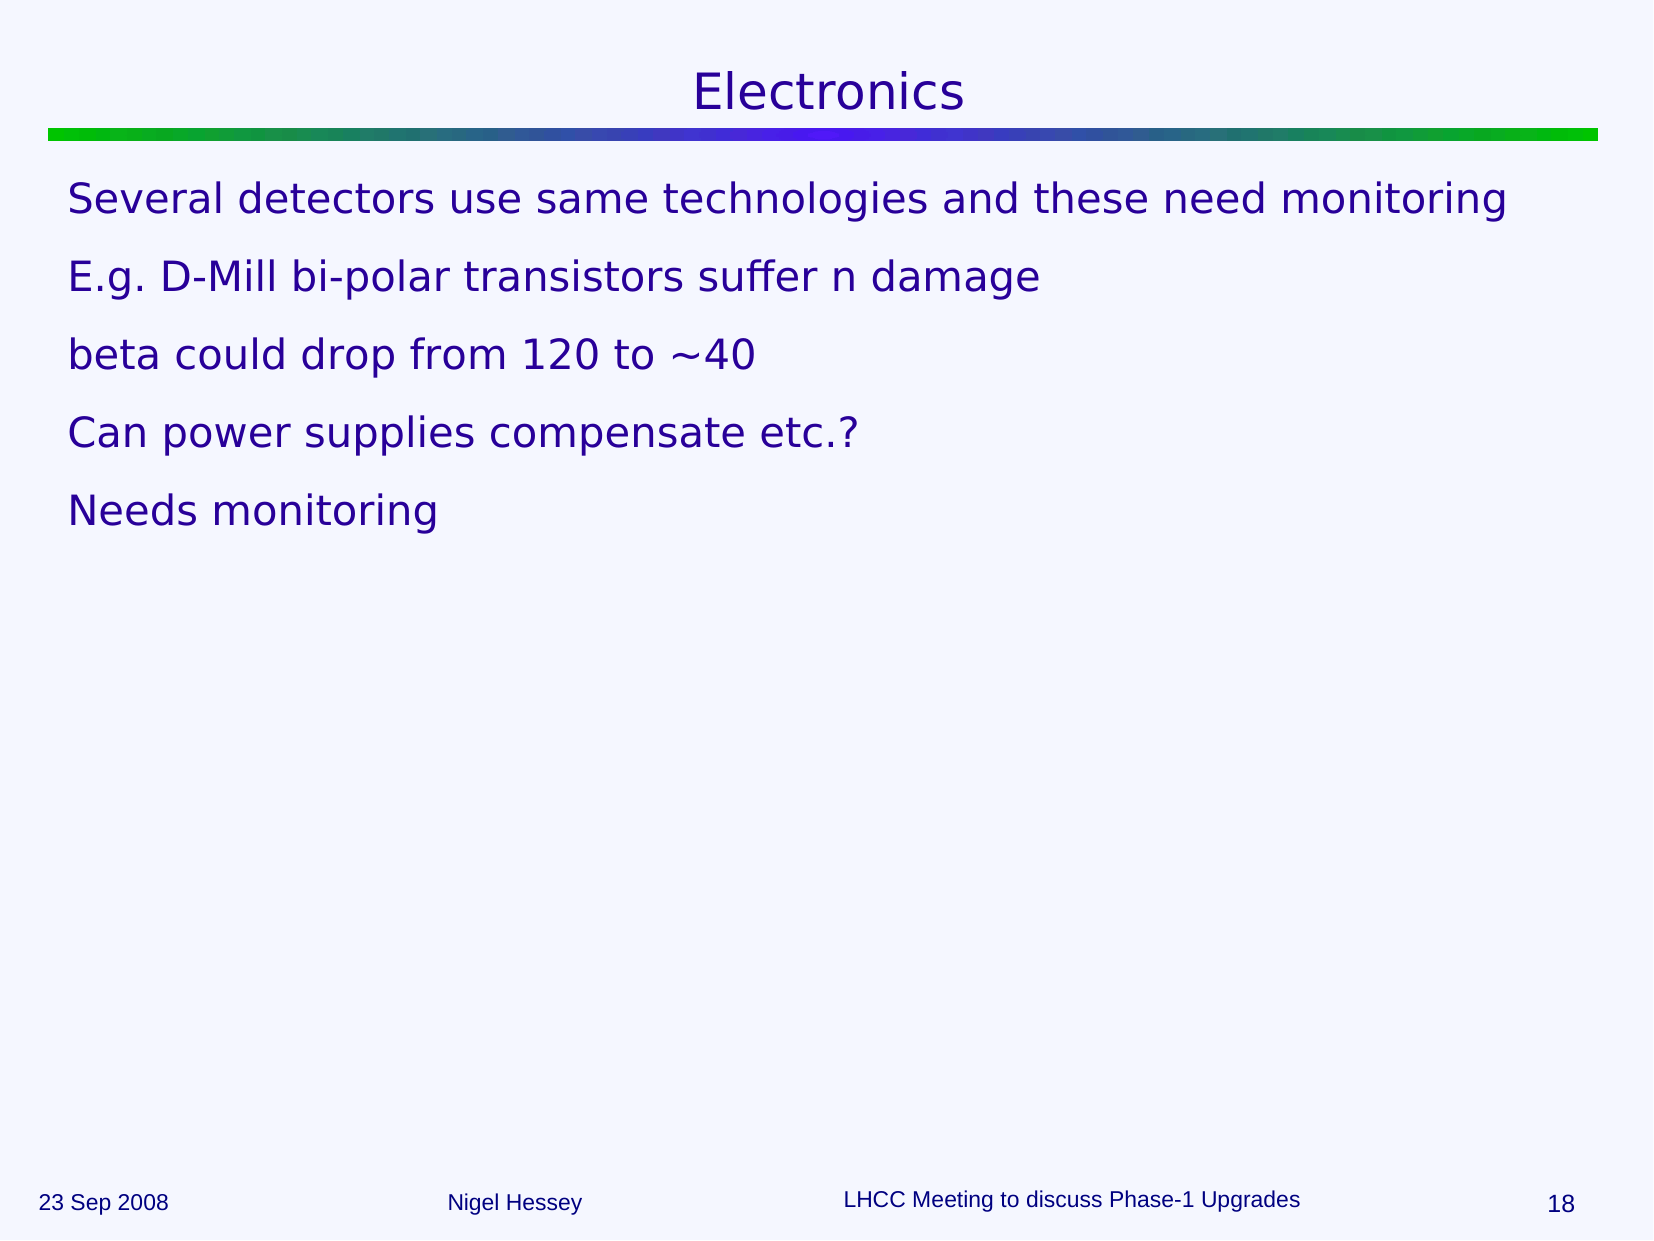

# Electronics
Several detectors use same technologies and these need monitoring
E.g. D-Mill bi-polar transistors suffer n damage
beta could drop from 120 to ~40
Can power supplies compensate etc.?
Needs monitoring